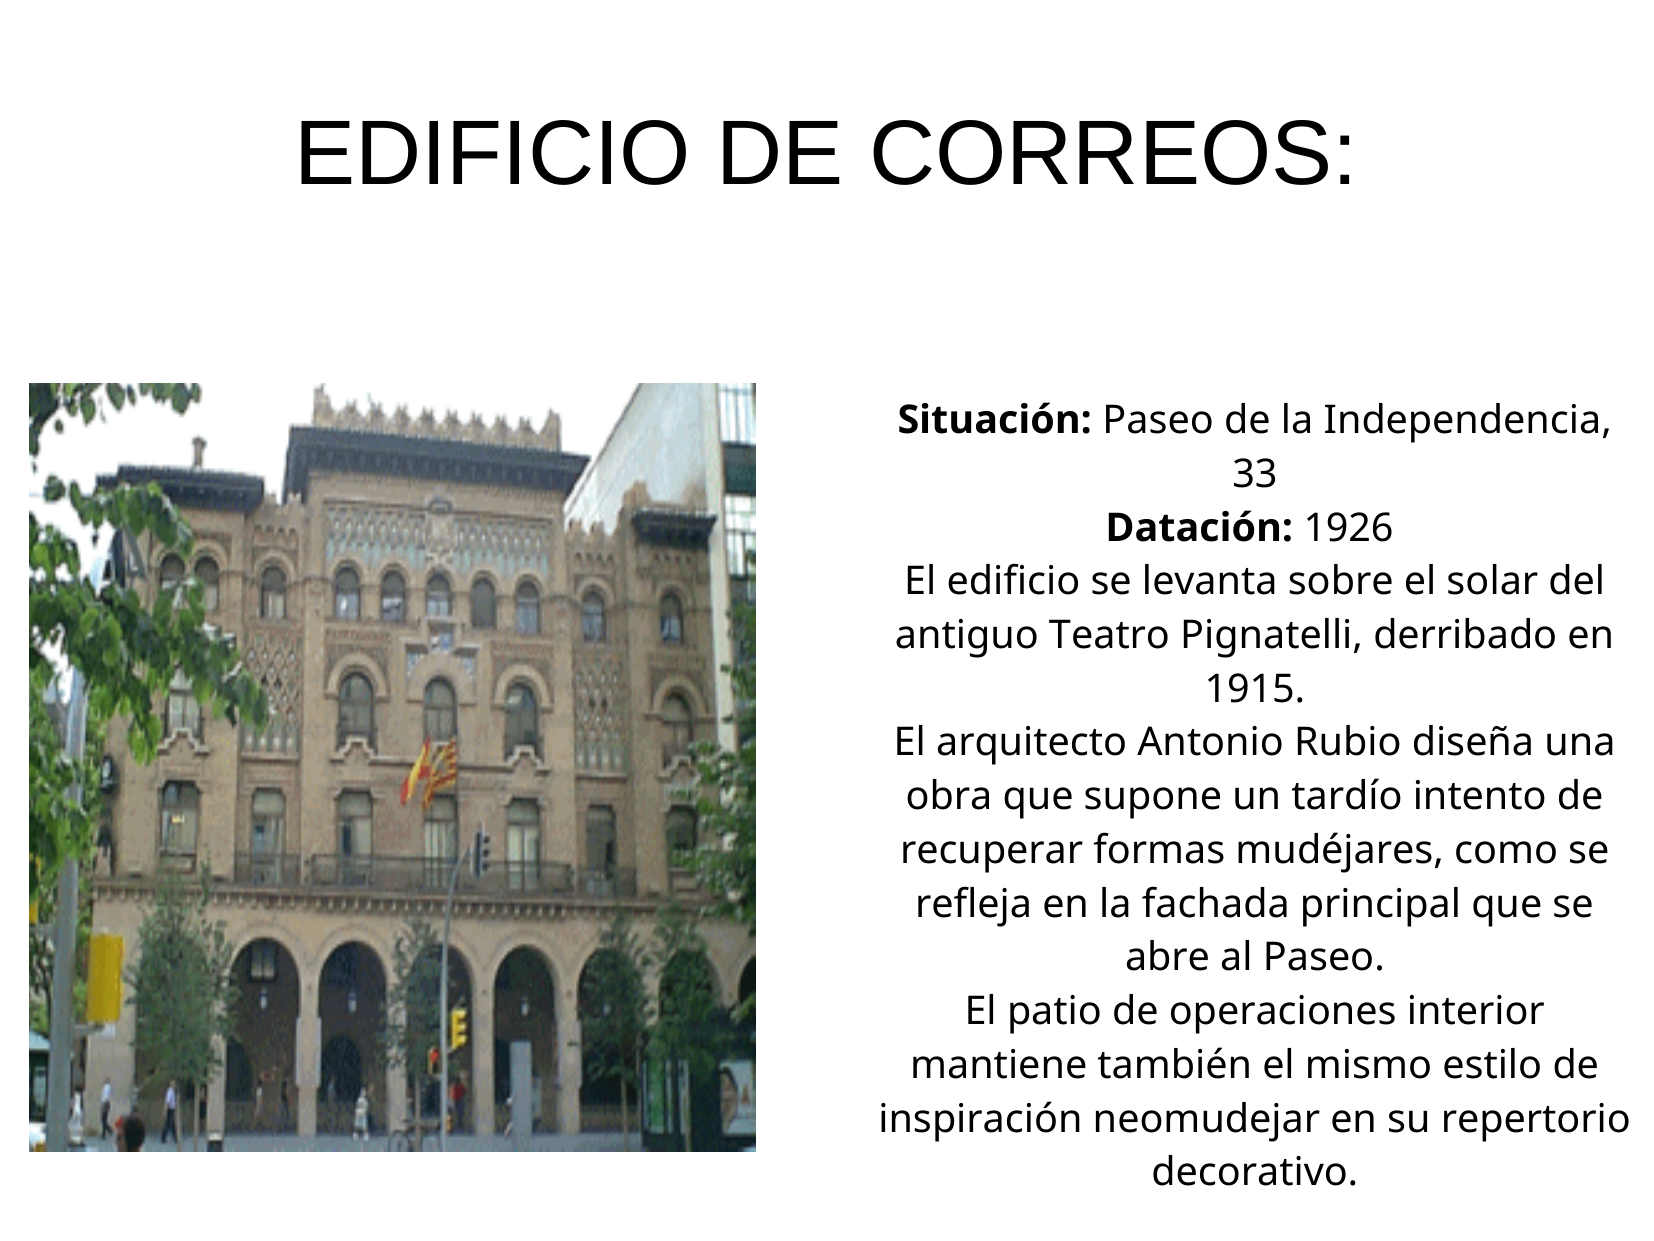

# EDIFICIO DE CORREOS:
Situación: Paseo de la Independencia, 33
Datación: 1926
El edificio se levanta sobre el solar del antiguo Teatro Pignatelli, derribado en 1915.
El arquitecto Antonio Rubio diseña una obra que supone un tardío intento de recuperar formas mudéjares, como se refleja en la fachada principal que se abre al Paseo.
El patio de operaciones interior mantiene también el mismo estilo de inspiración neomudejar en su repertorio decorativo.